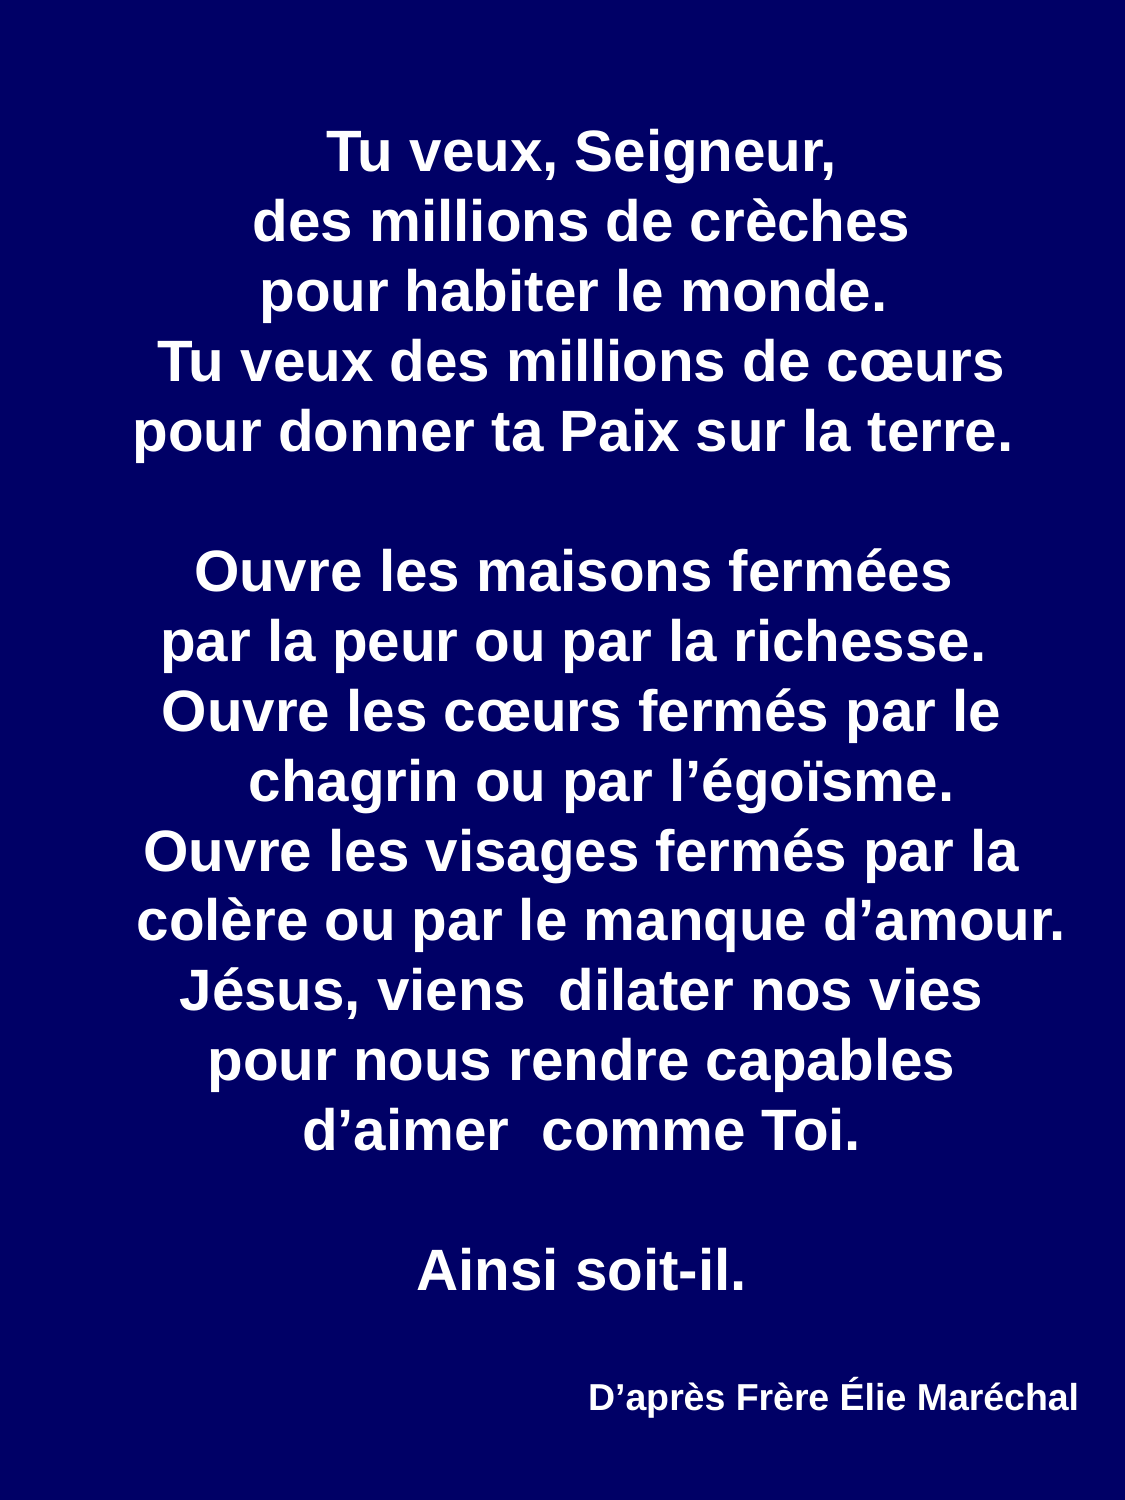

Tu veux, Seigneur,
 des millions de crèches
pour habiter le monde.
Tu veux des millions de cœurs
pour donner ta Paix sur la terre.
Ouvre les maisons fermées
par la peur ou par la richesse.
Ouvre les cœurs fermés par le chagrin ou par l’égoïsme.
Ouvre les visages fermés par la colère ou par le manque d’amour.
Jésus, viens dilater nos vies
pour nous rendre capables
d’aimer comme Toi.
Ainsi soit-il.
D’après Frère Élie Maréchal